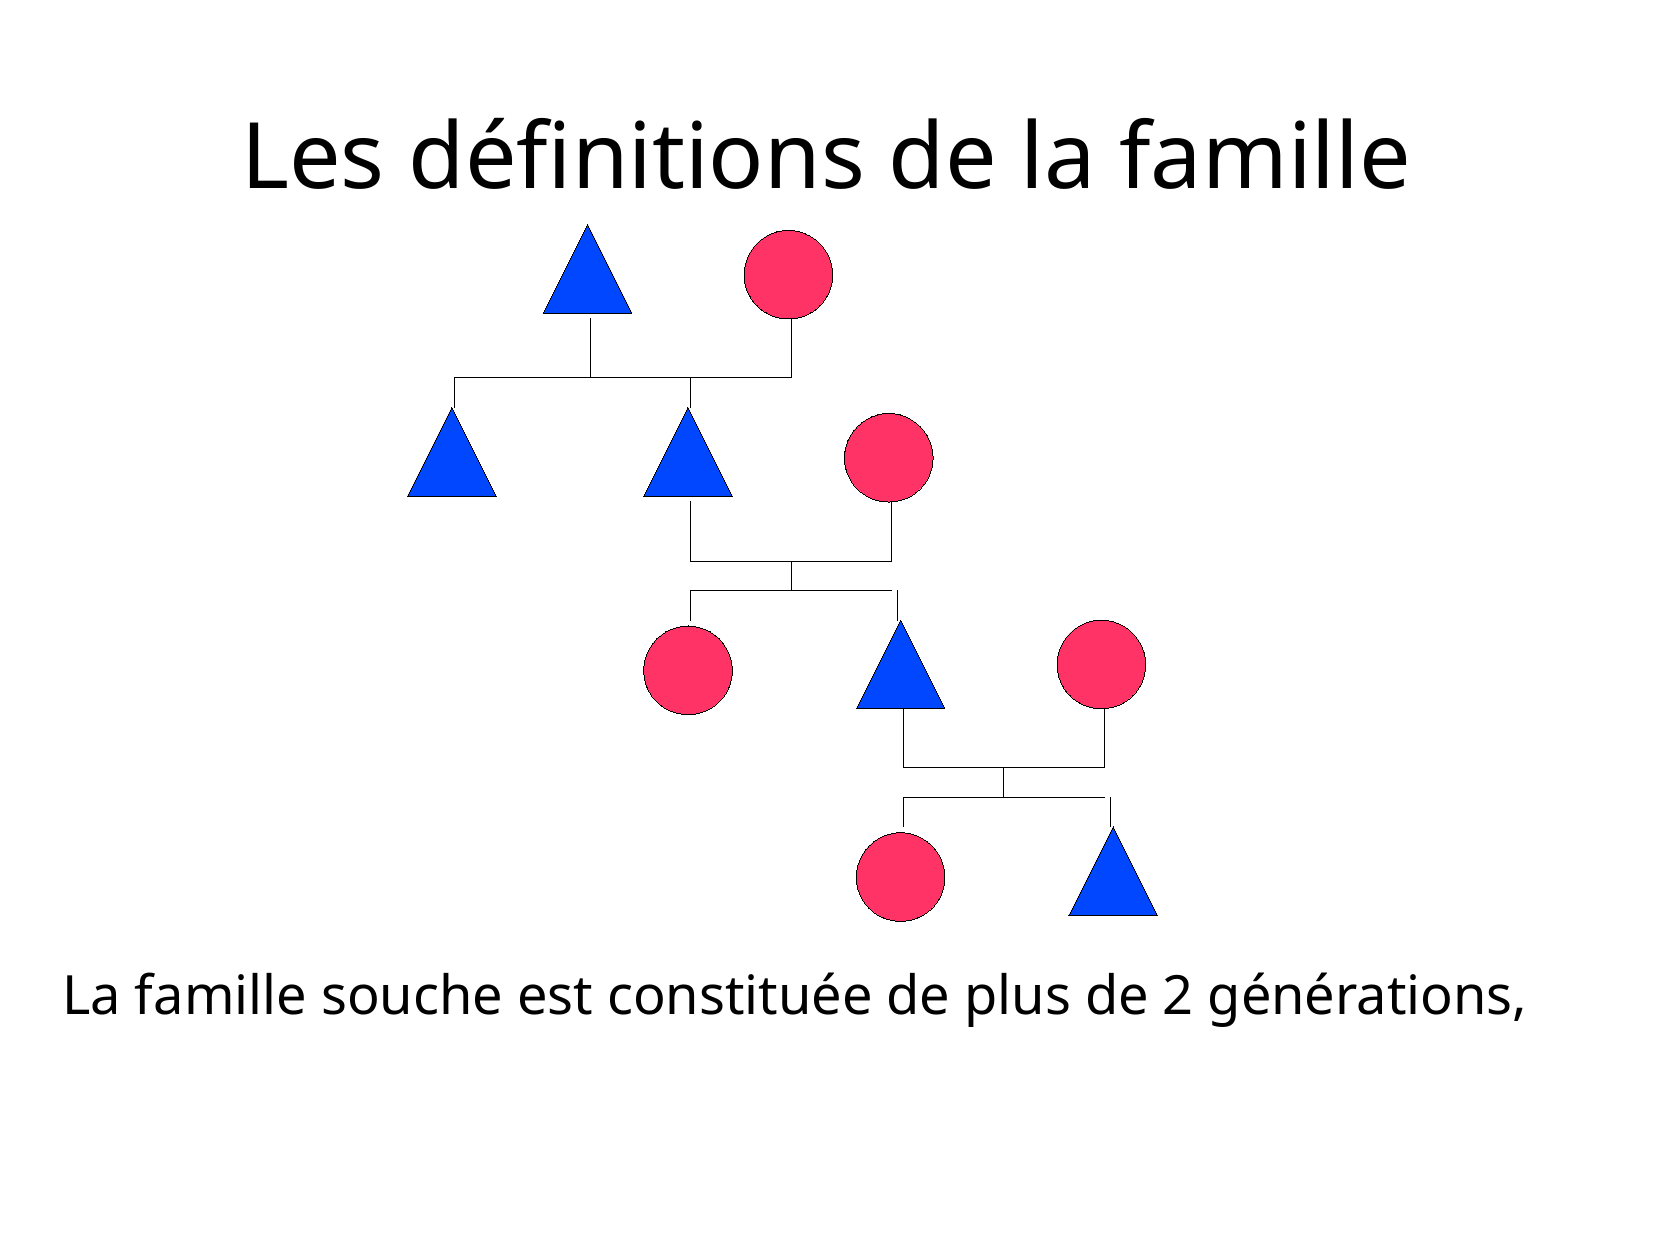

# Les définitions de la famille
La famille souche est constituée de plus de 2 générations,